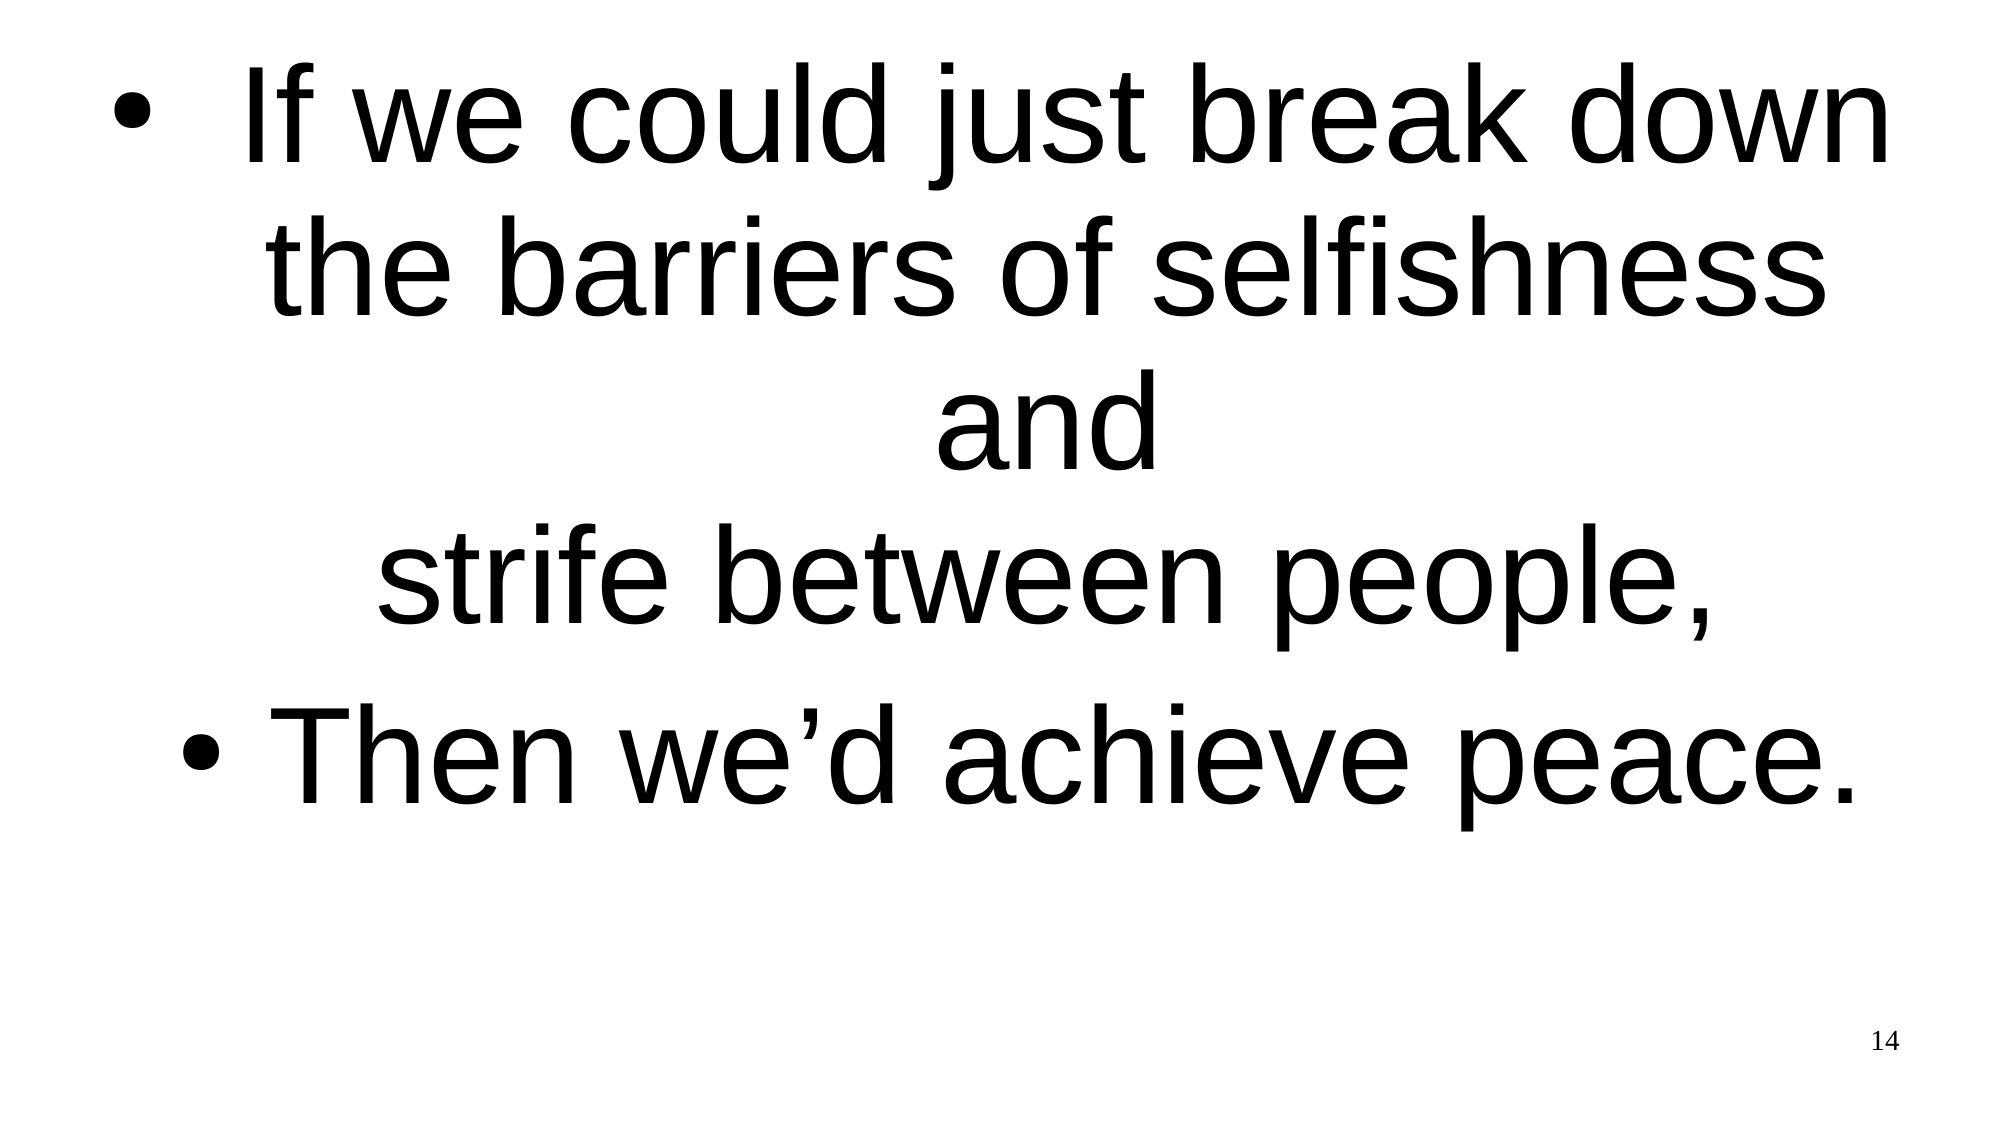

# If we could just break down the barriers of selfishness and strife between people,
 Then we’d achieve peace.
14